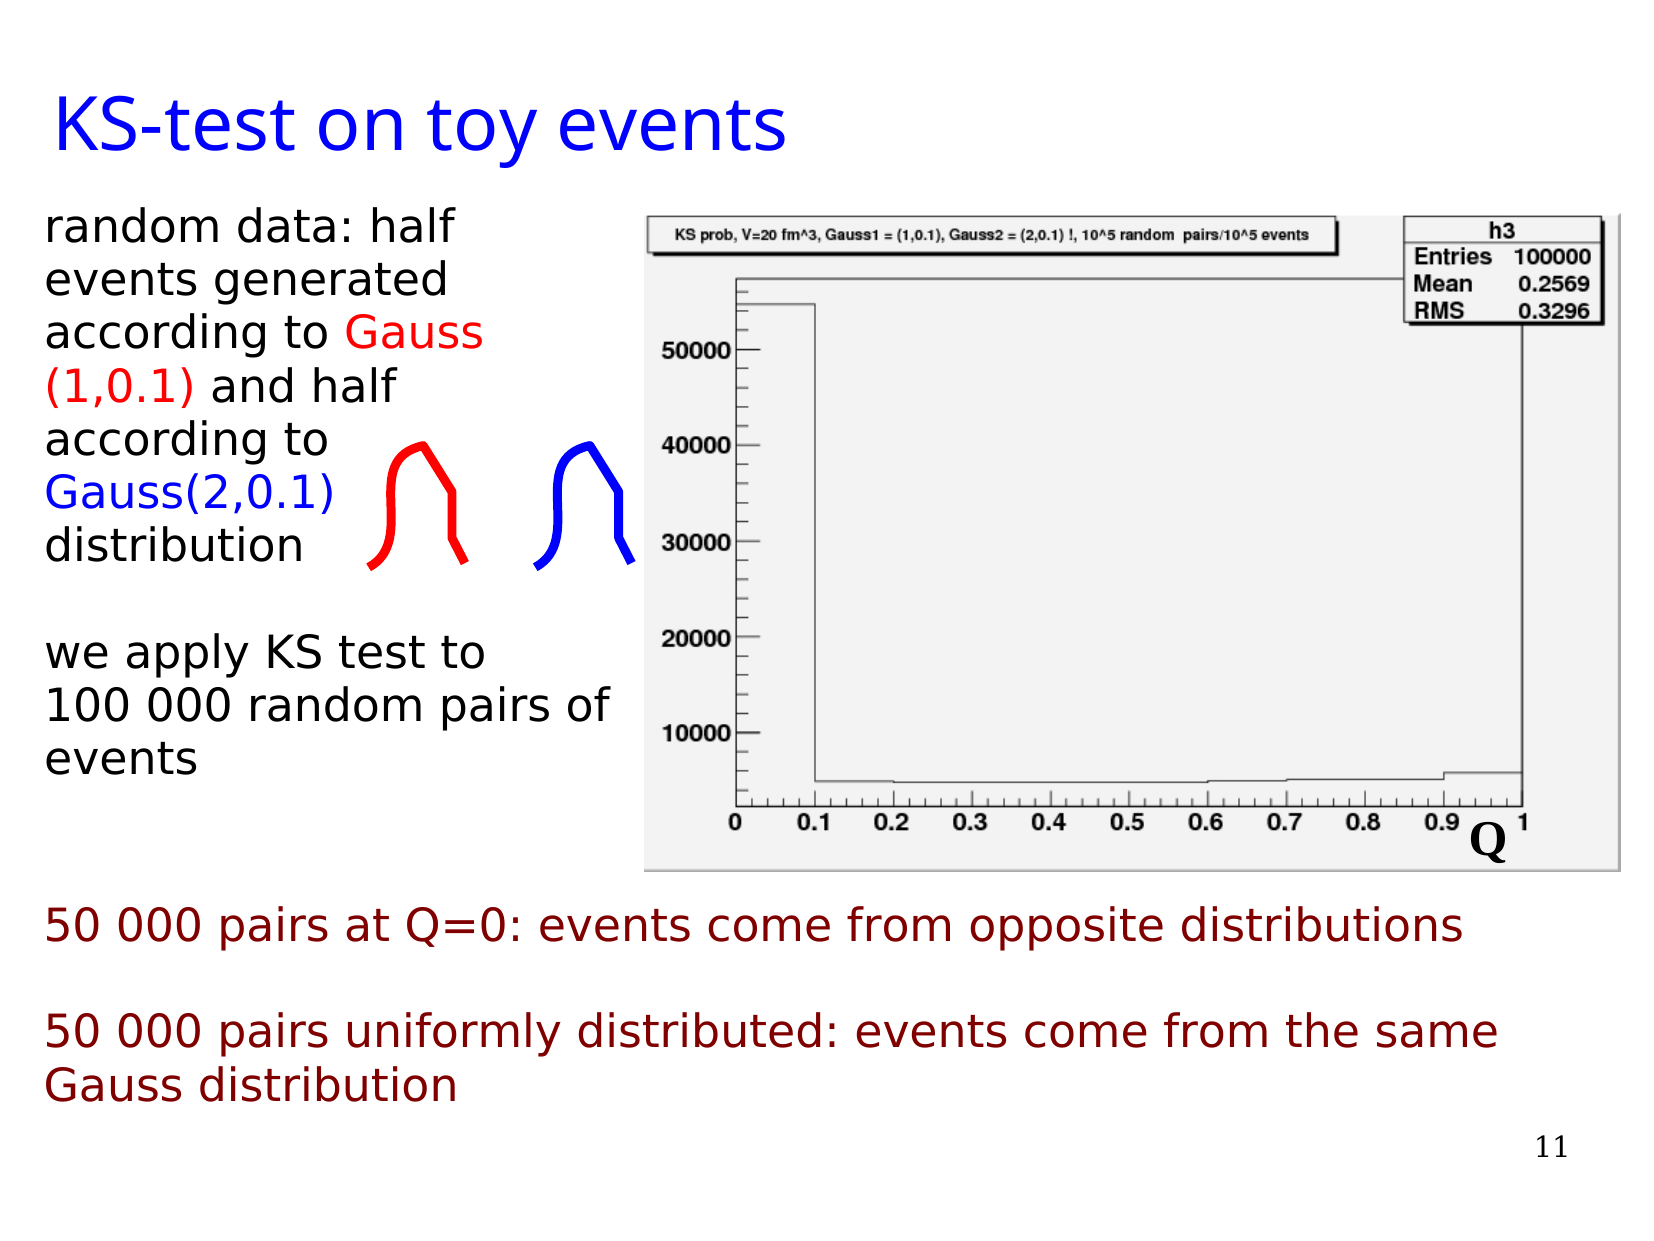

# KS-test on toy events
random data: half events generated
according to Gauss (1,0.1) and half according to Gauss(2,0.1)
distribution
we apply KS test to
100 000 random pairs of events
Q
50 000 pairs at Q=0: events come from opposite distributions
50 000 pairs uniformly distributed: events come from the same
Gauss distribution
11